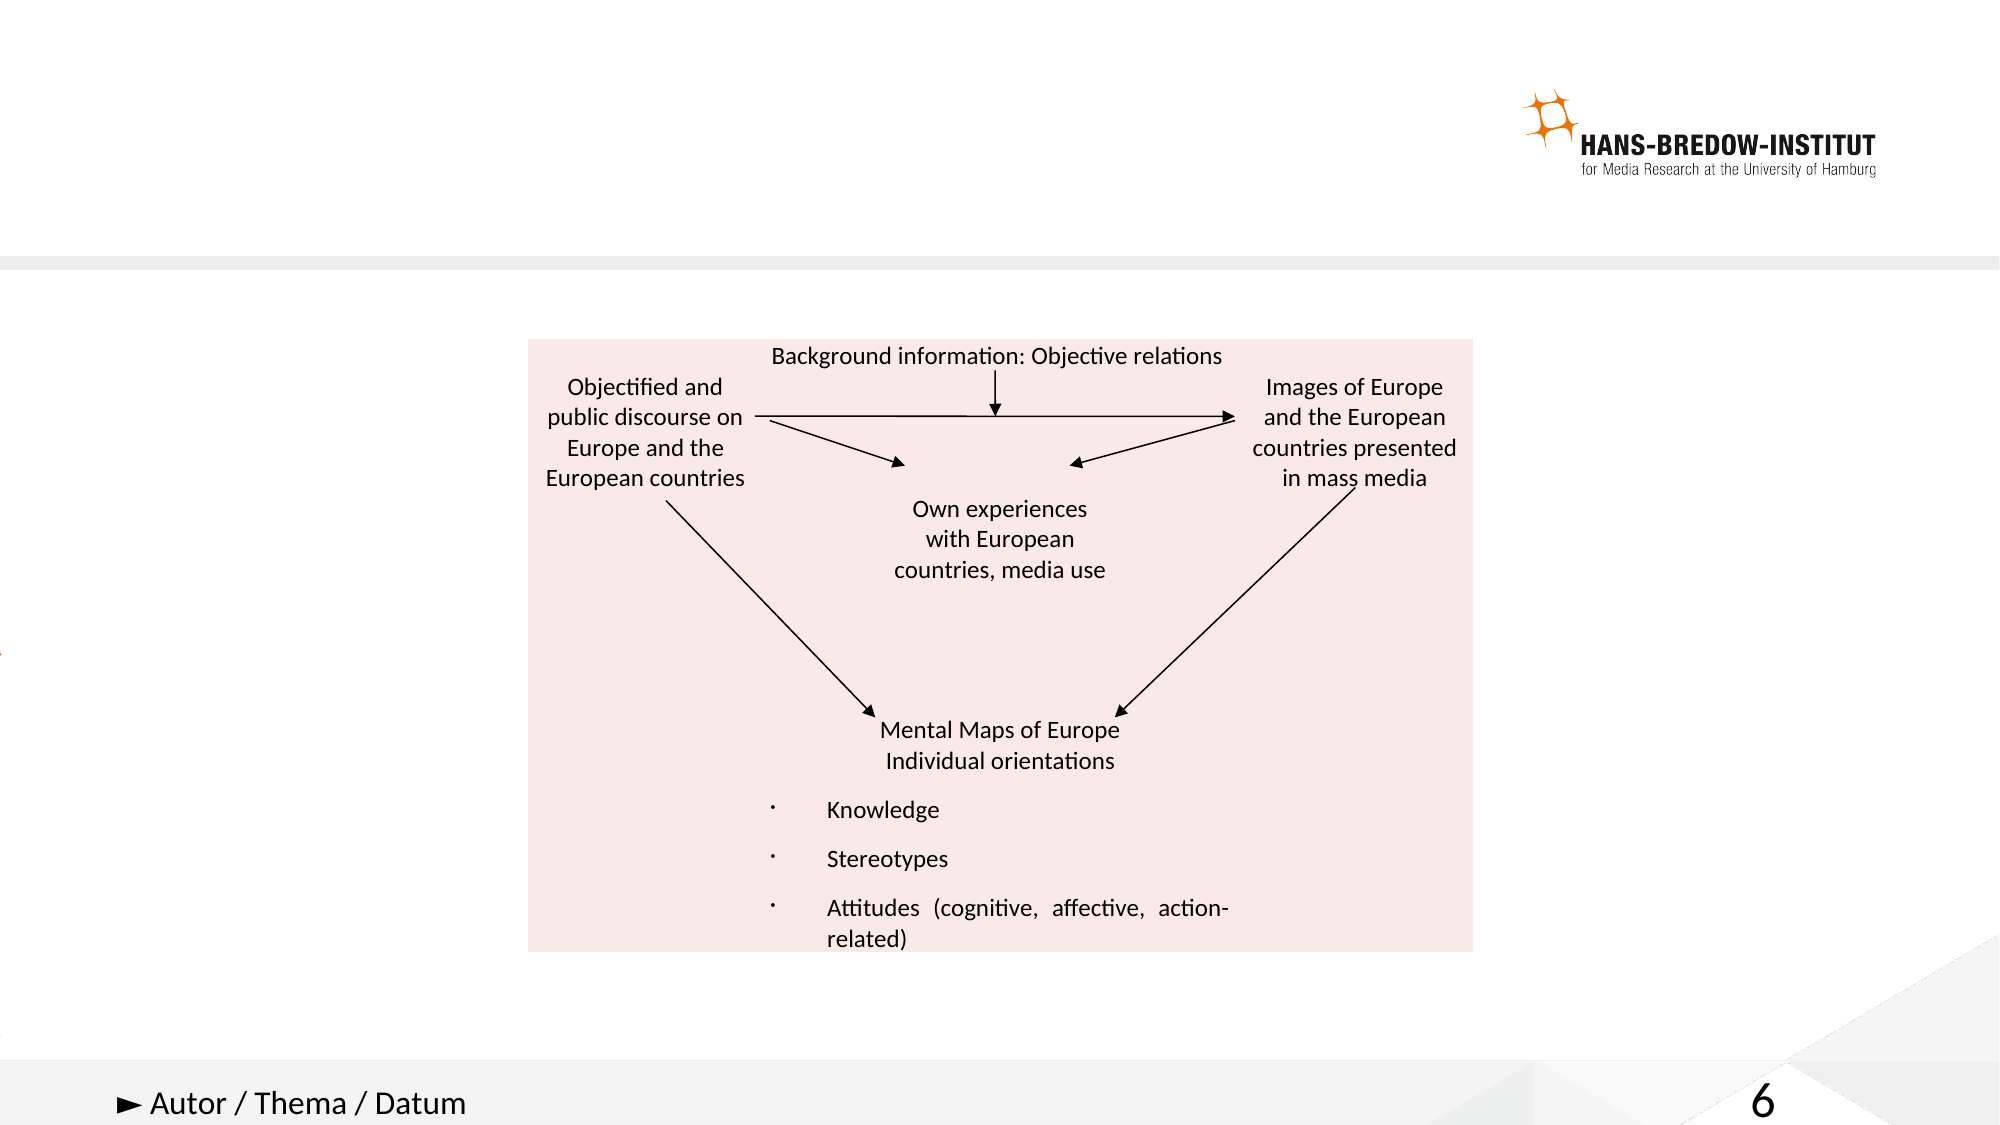

| Background information: Objective relations | | | | |
| --- | --- | --- | --- | --- |
| Objectified and public discourse on Europe and the European countries | | | | Images of Europe and the European countries presented in mass media |
| | | Own experiences with European countries, media use | | |
| | | | | |
| | Mental Maps of Europe | | | |
| | Individual orientations Knowledge Stereotypes Attitudes (cognitive, affective, action-related) | | | |
| | | | | |
| | | | | |